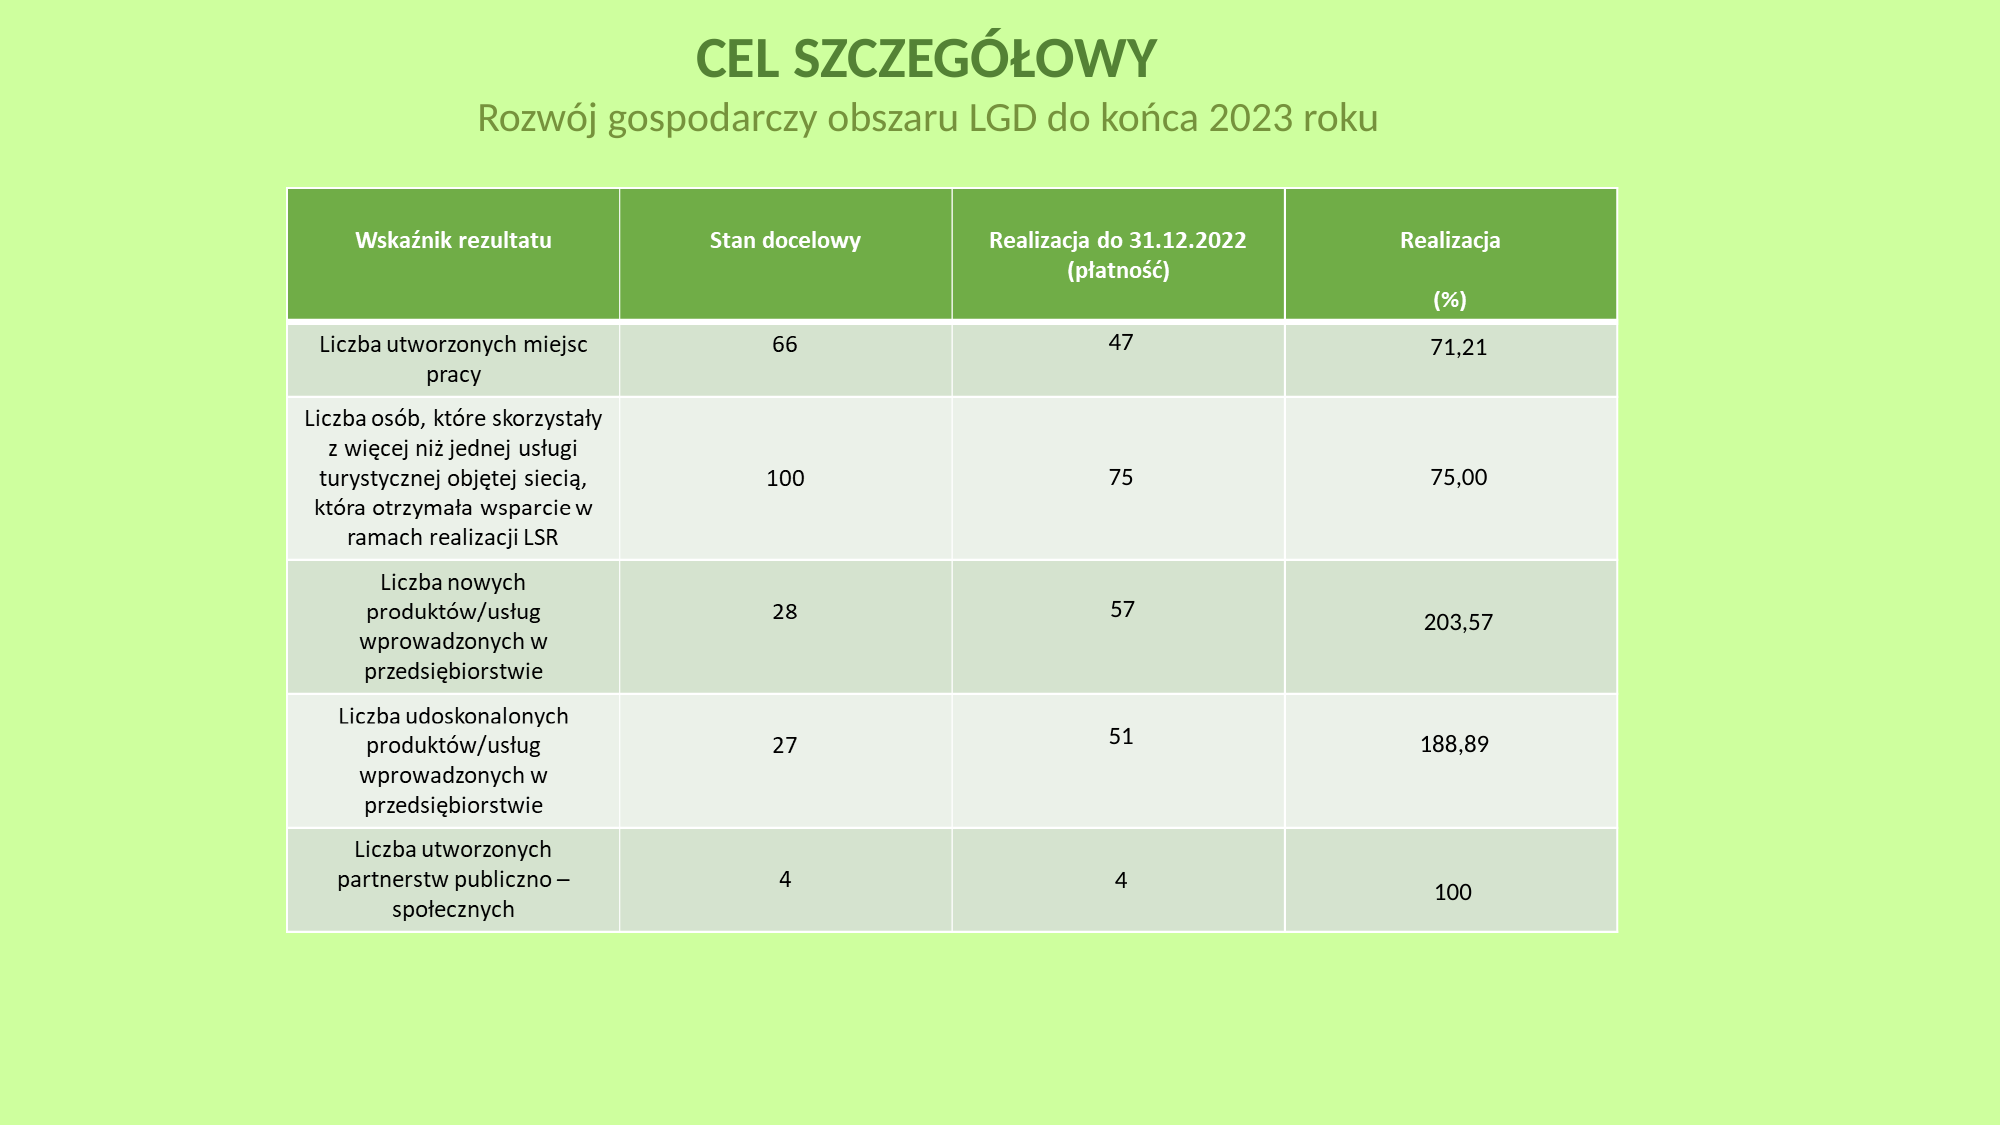

# CEL SZCZEGÓŁOWY Rozwój gospodarczy obszaru LGD do końca 2023 roku
47
71,21
75
75,00
57
203,57
51
188,89
4
100